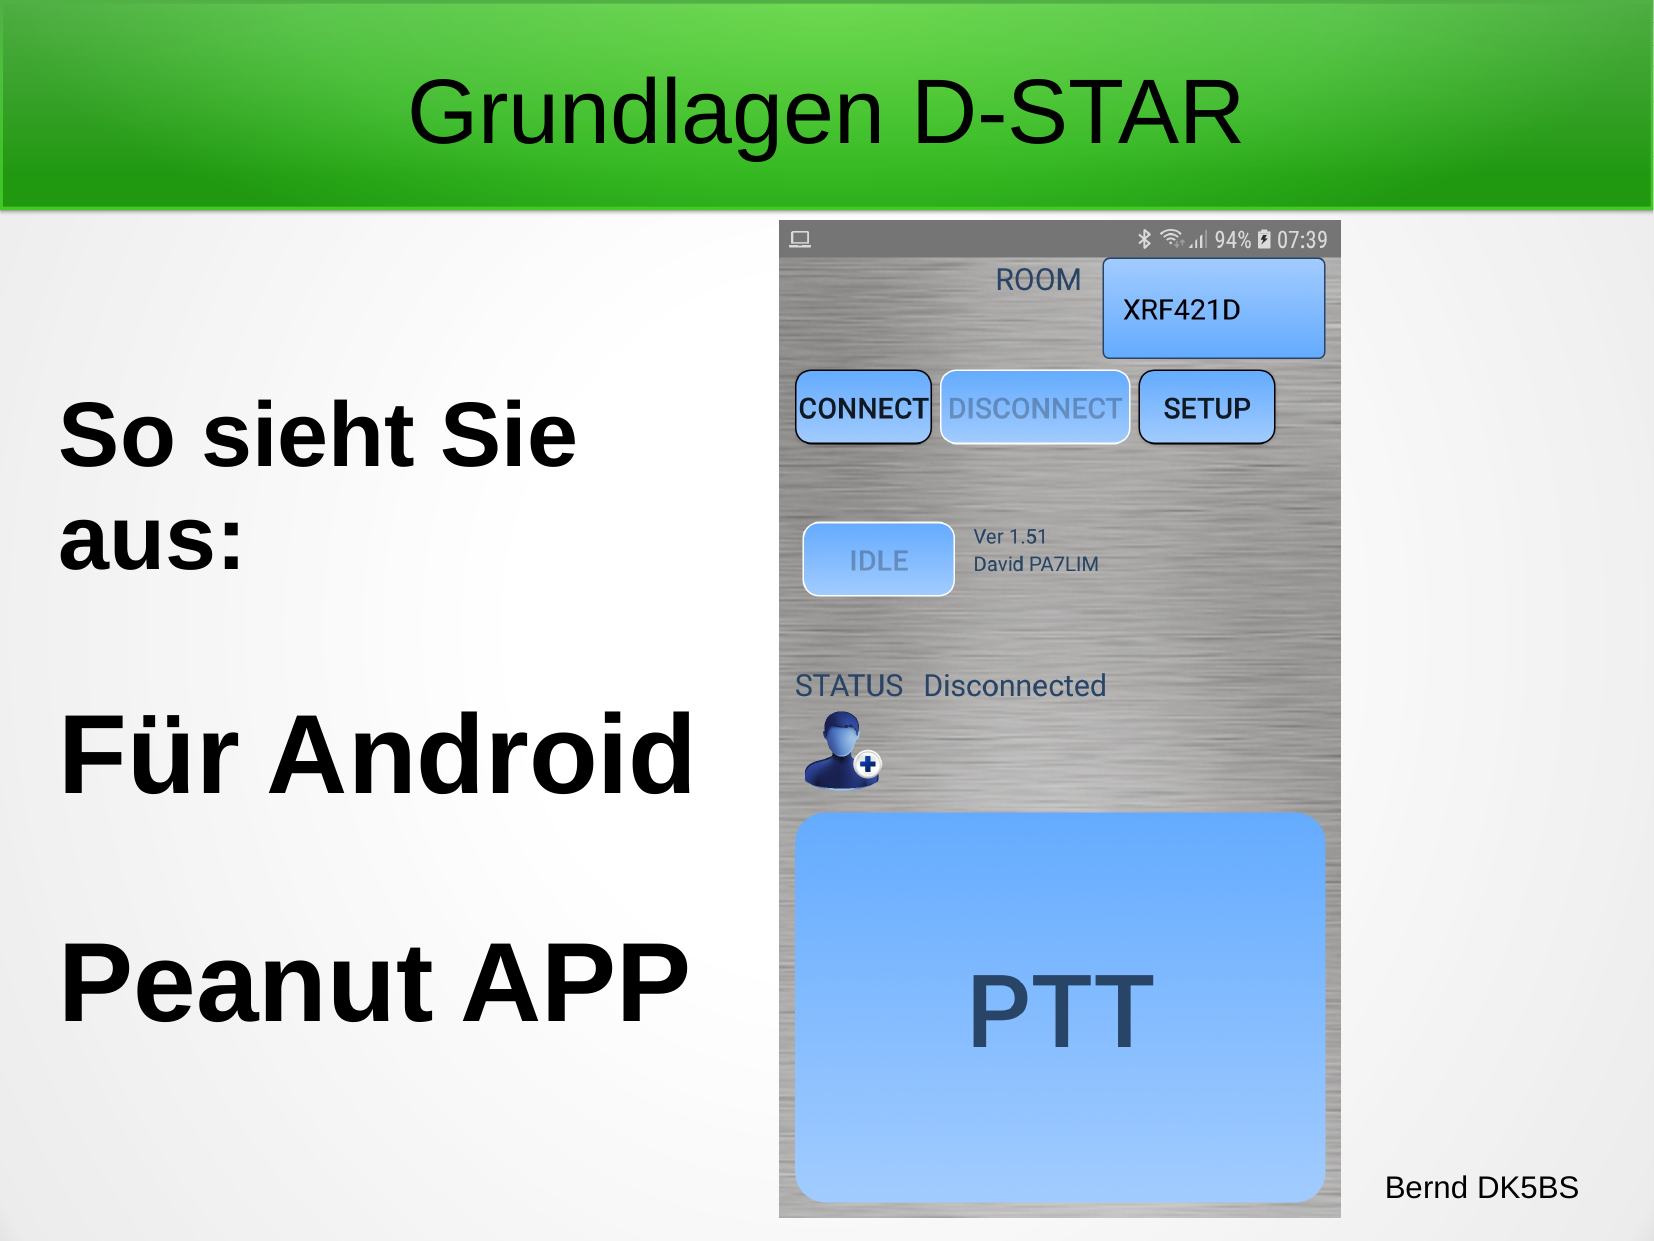

# Grundlagen D-STAR
So sieht Sie aus:
Für Android
Peanut APP
Bernd DK5BS